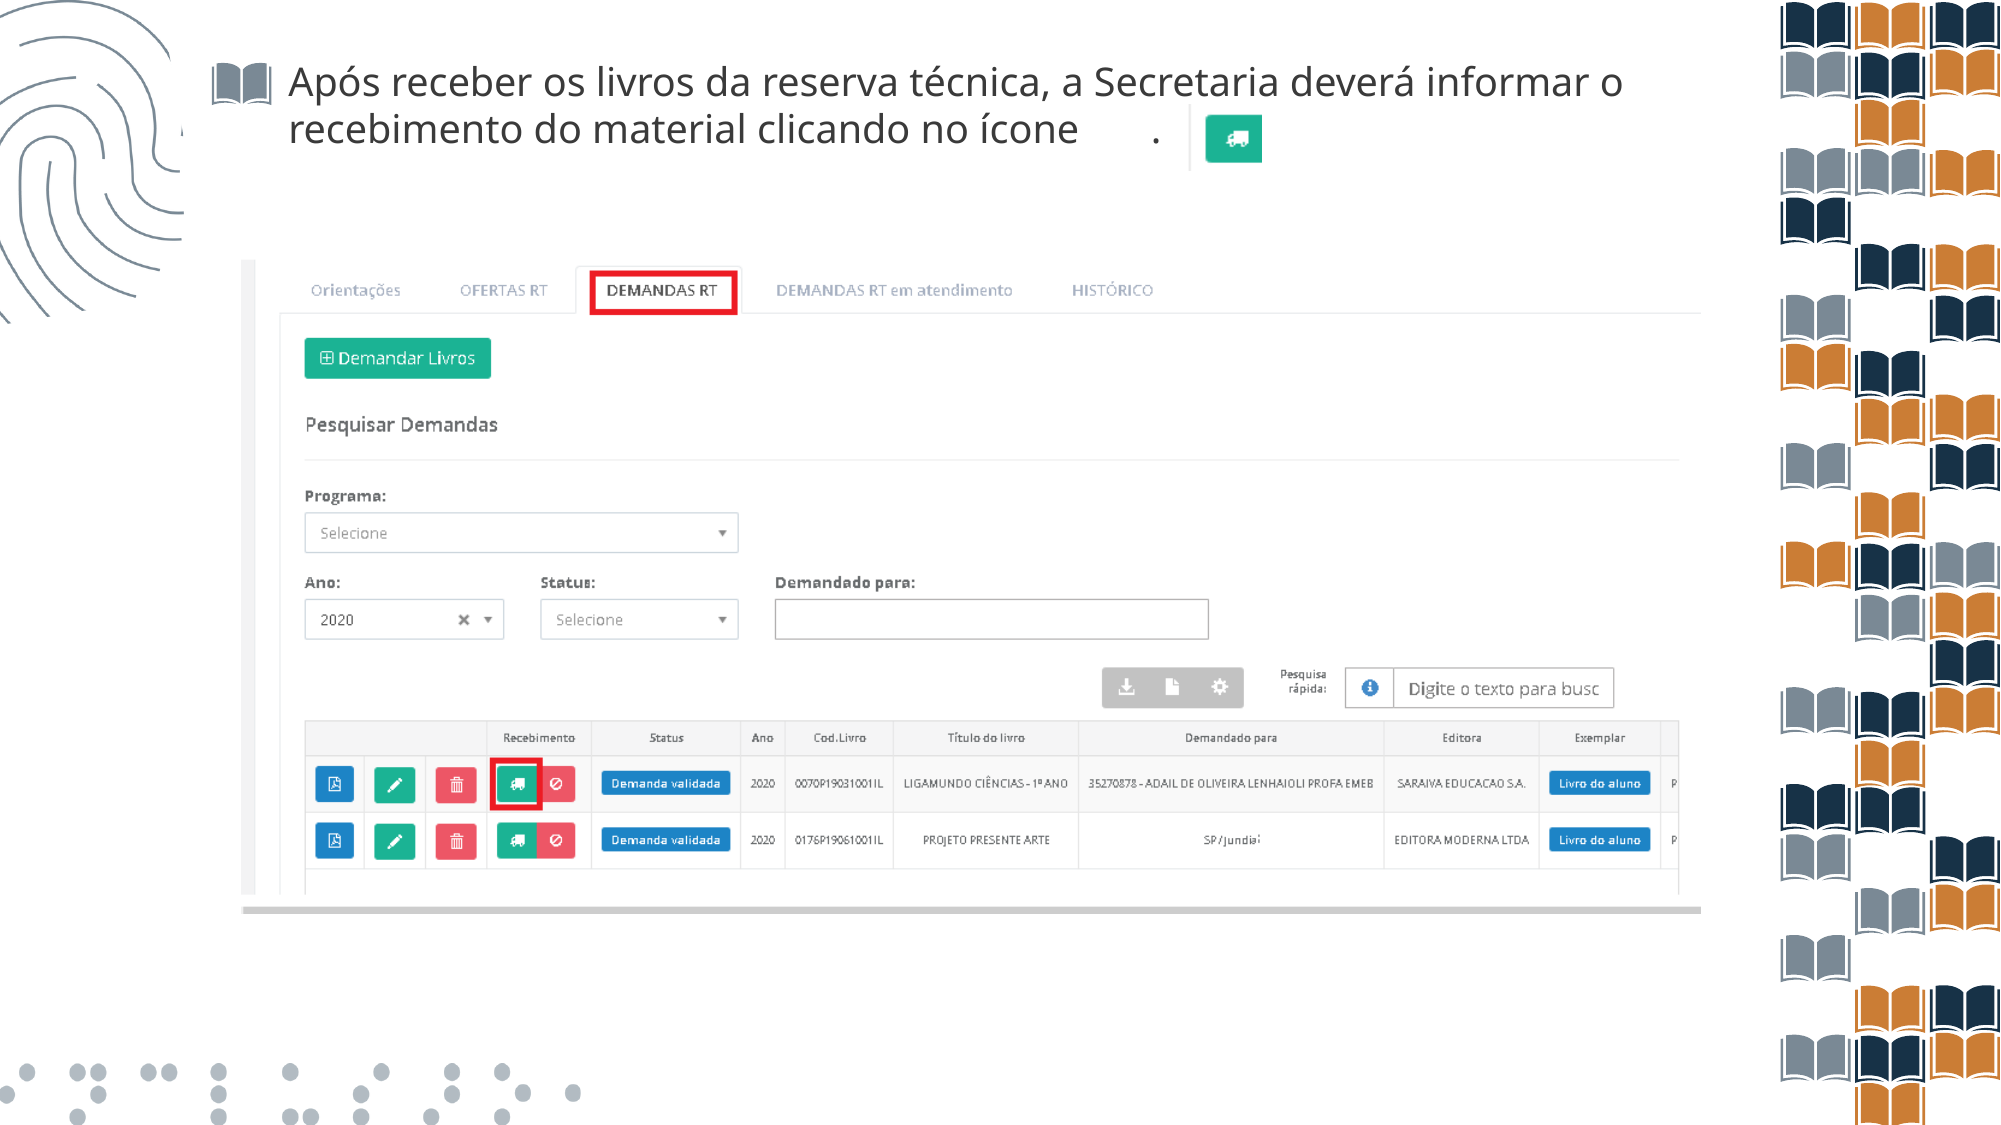

Após receber os livros da reserva técnica, a Secretaria deverá informar o recebimento do material clicando no ícone .